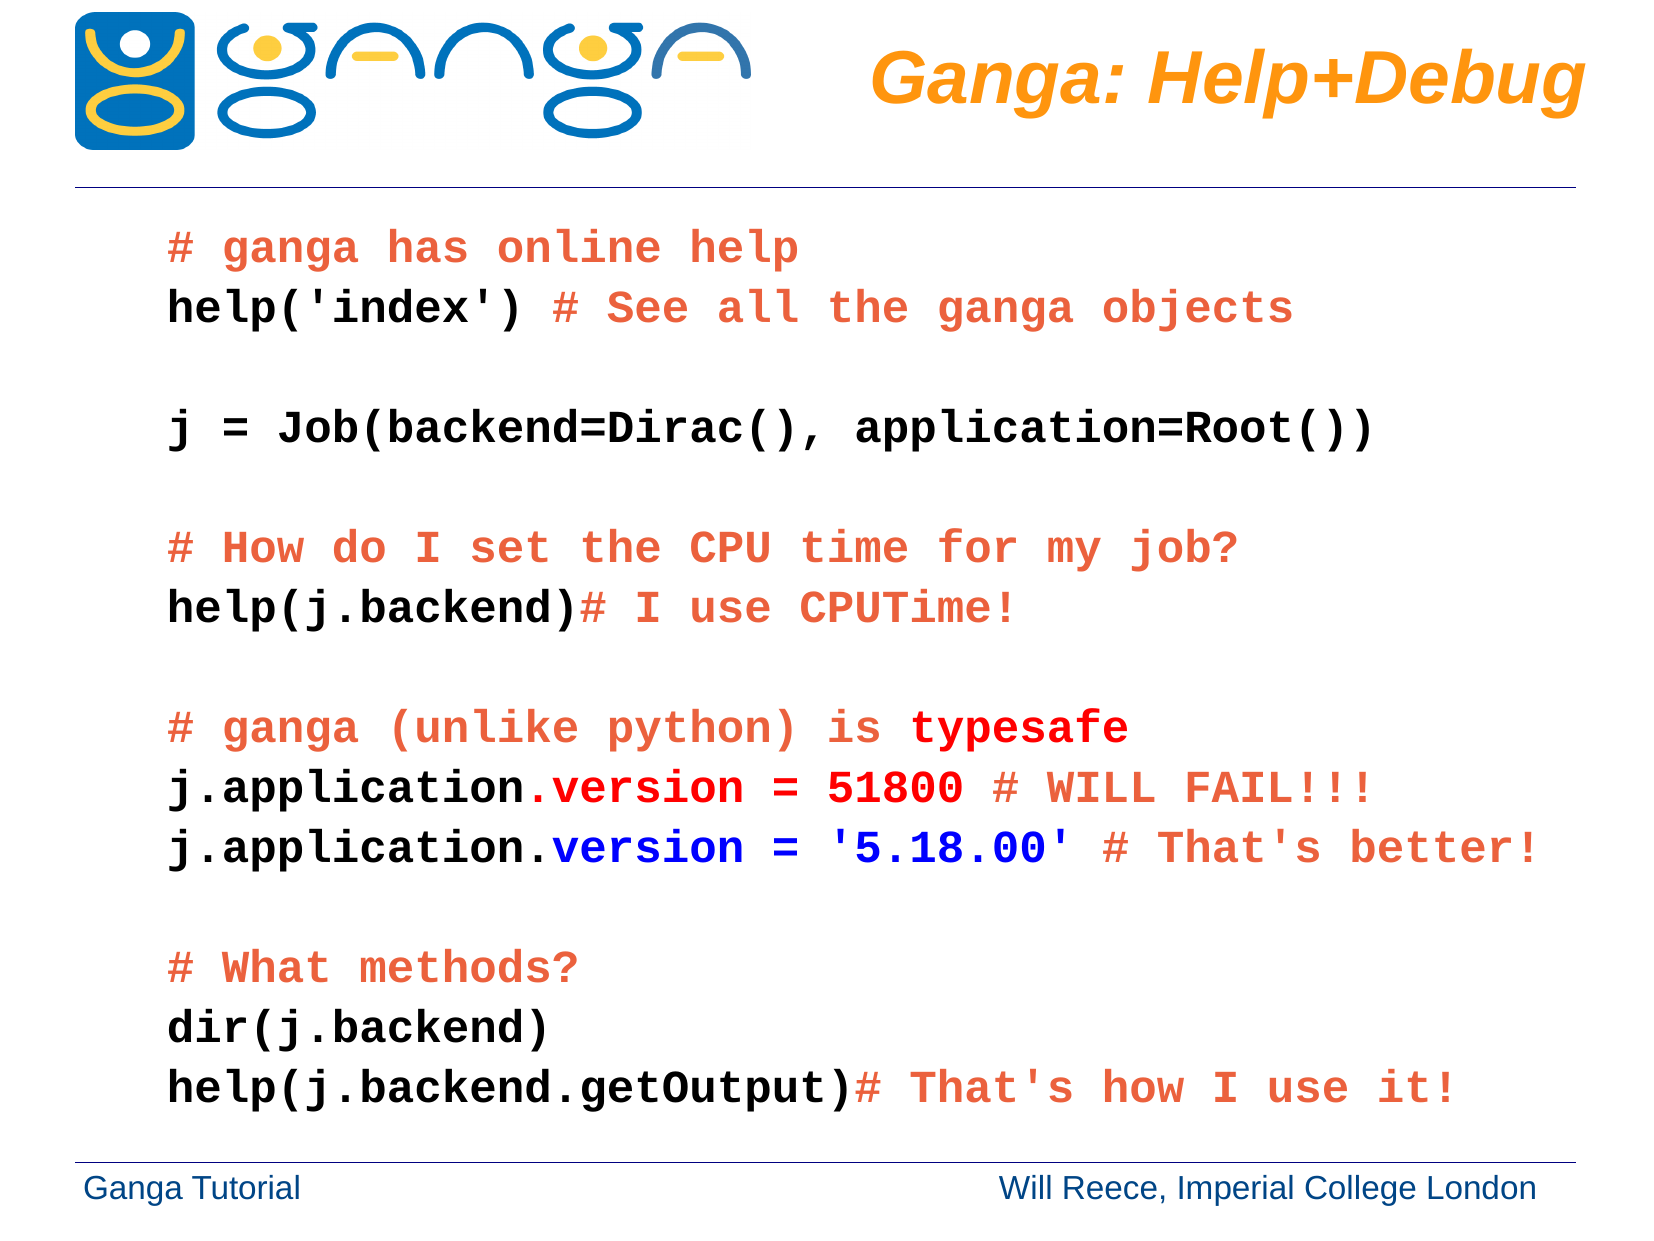

# Ganga: Help+Debug
# ganga has online help
help('index') # See all the ganga objects
j = Job(backend=Dirac(), application=Root())
# How do I set the CPU time for my job?
help(j.backend)# I use CPUTime!
# ganga (unlike python) is typesafe
j.application.version = 51800 # WILL FAIL!!!
j.application.version = '5.18.00' # That's better!
# What methods?
dir(j.backend)
help(j.backend.getOutput)# That's how I use it!
Ganga Tutorial
Will Reece, Imperial College London